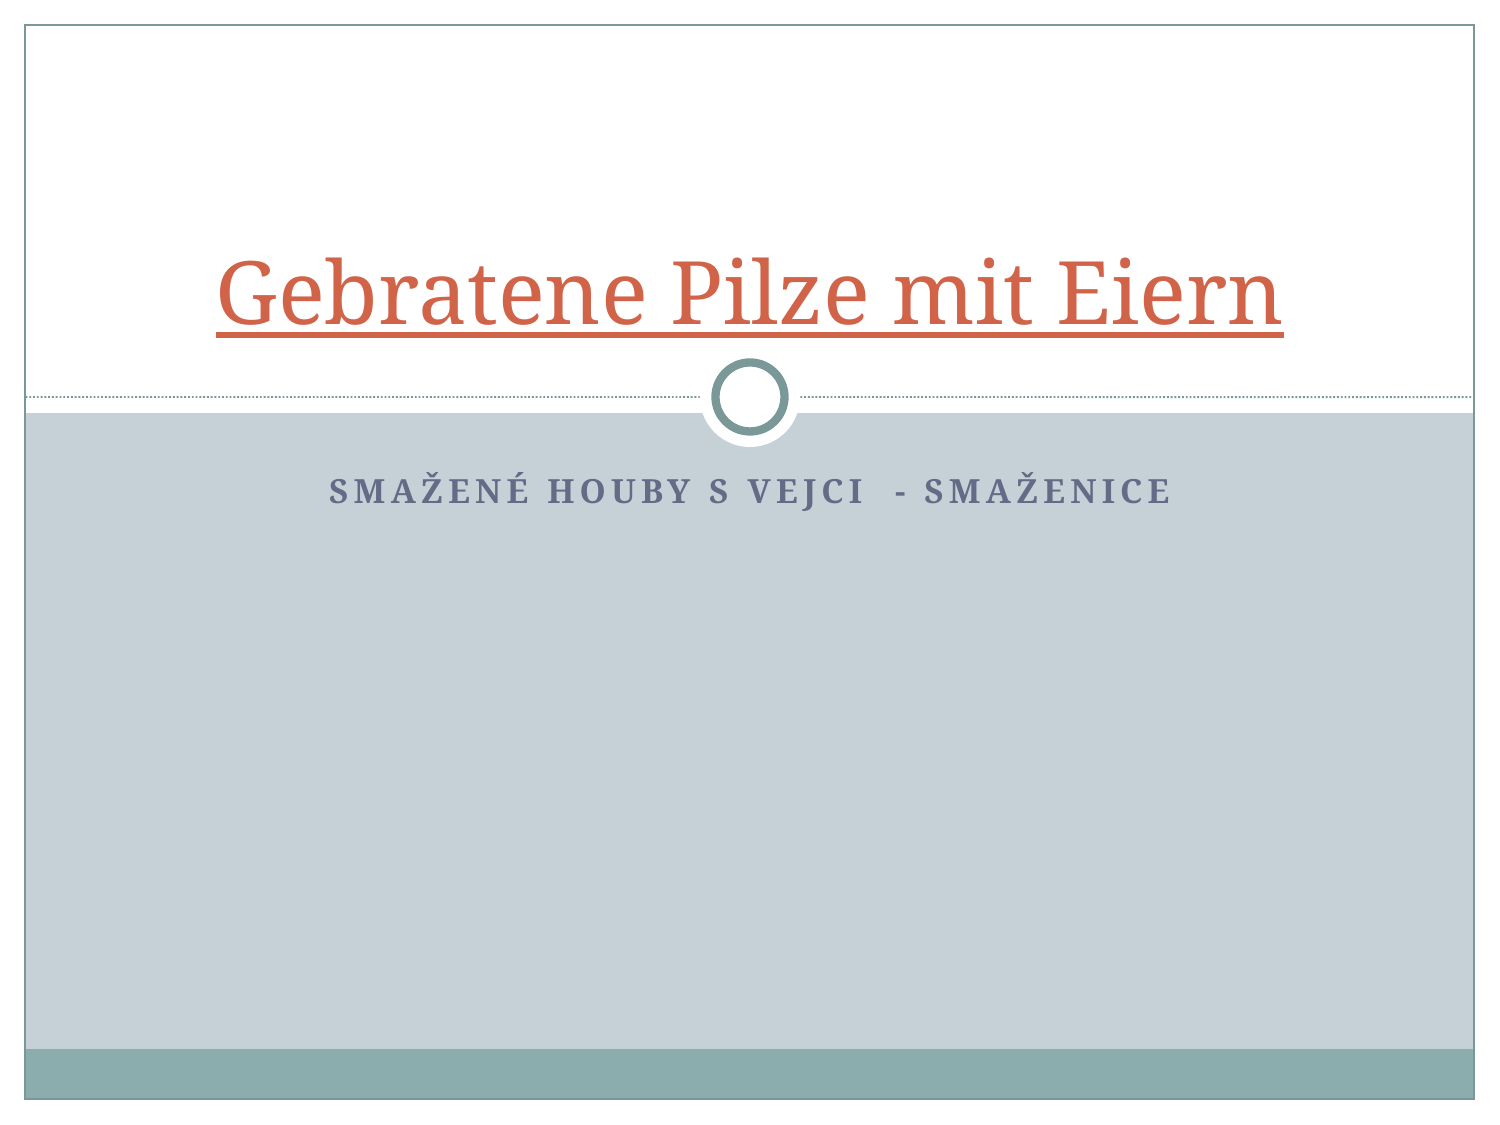

Gebratene Pilze mit Eiern
# smažené houby s vejci - smaženice